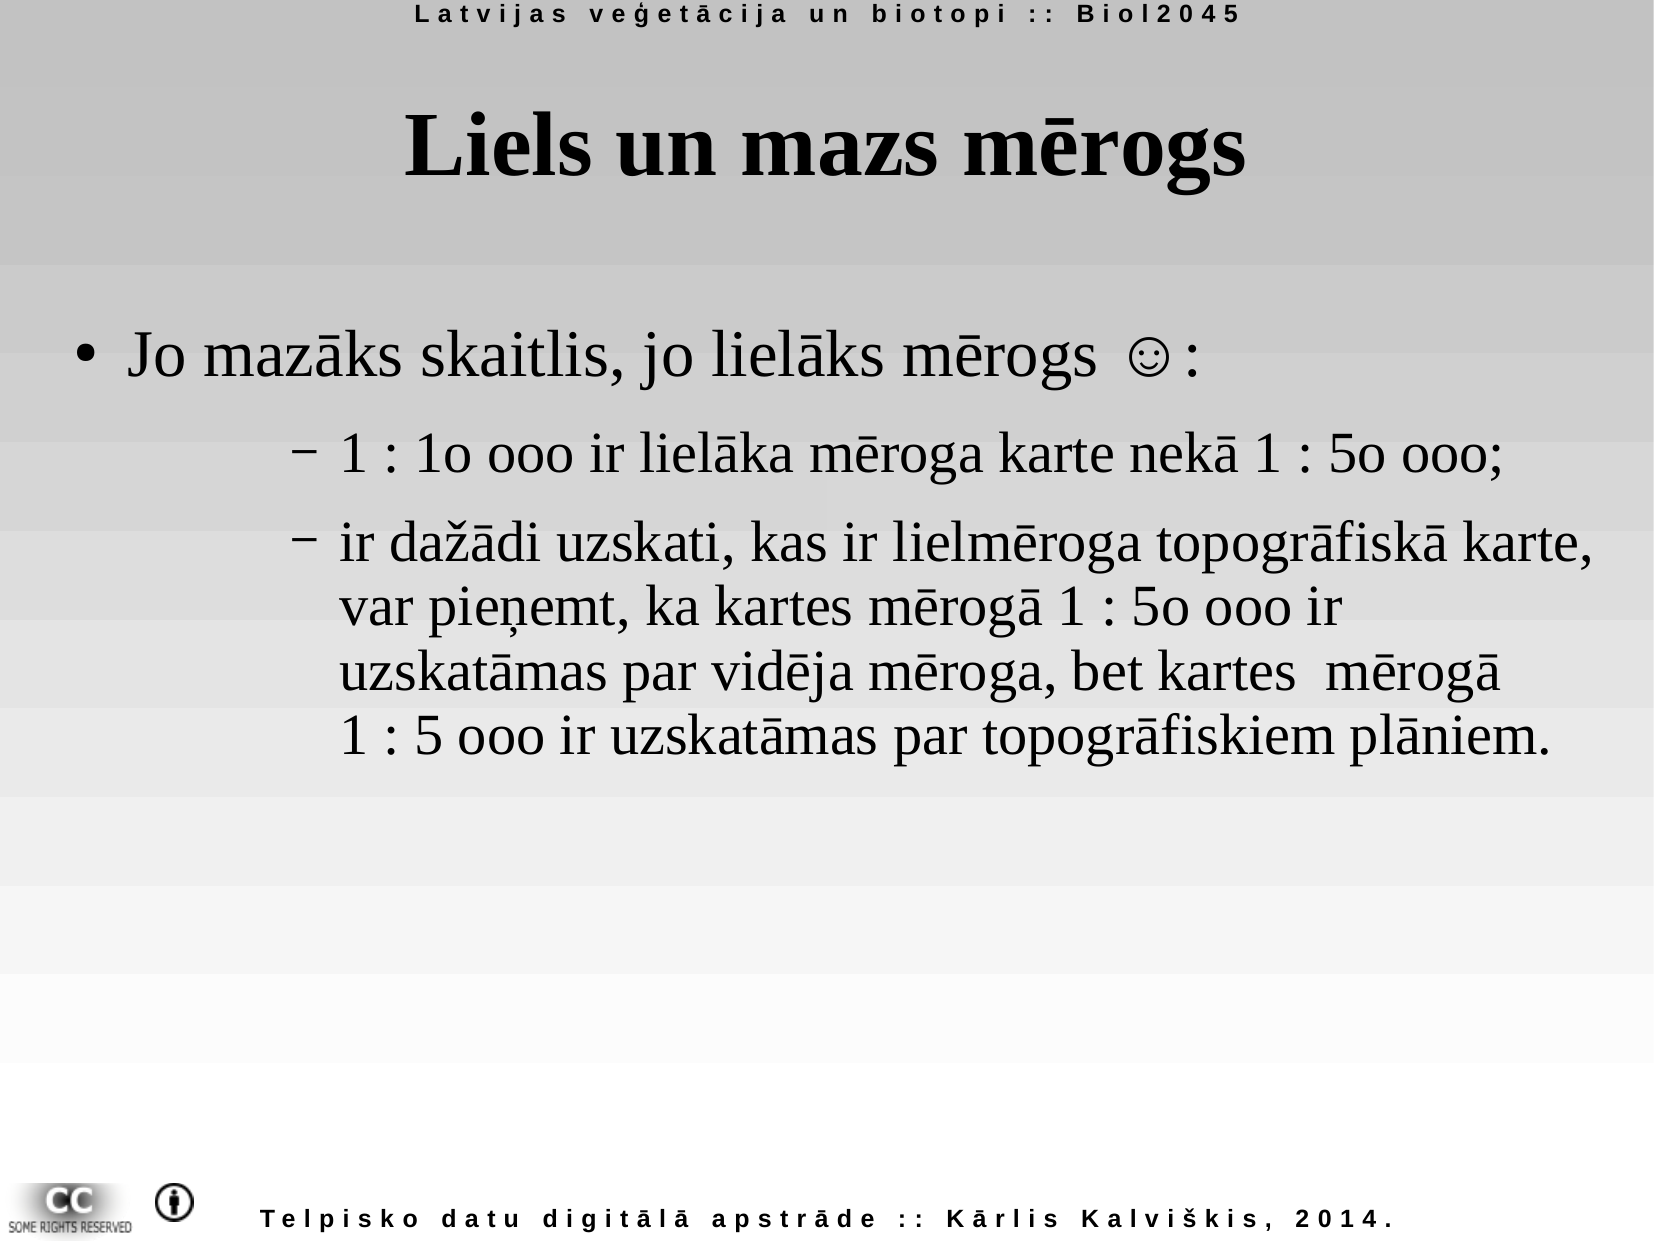

# Liels un mazs mērogs
Jo mazāks skaitlis, jo lielāks mērogs ☺:
1 : 1o ooo ir lielāka mēroga karte nekā 1 : 5o ooo;
ir dažādi uzskati, kas ir lielmēroga topogrāfiskā karte, var pieņemt, ka kartes mērogā 1 : 5o ooo ir uzskatāmas par vidēja mēroga, bet kartes mērogā 1 : 5 ooo ir uzskatāmas par topogrāfiskiem plāniem.